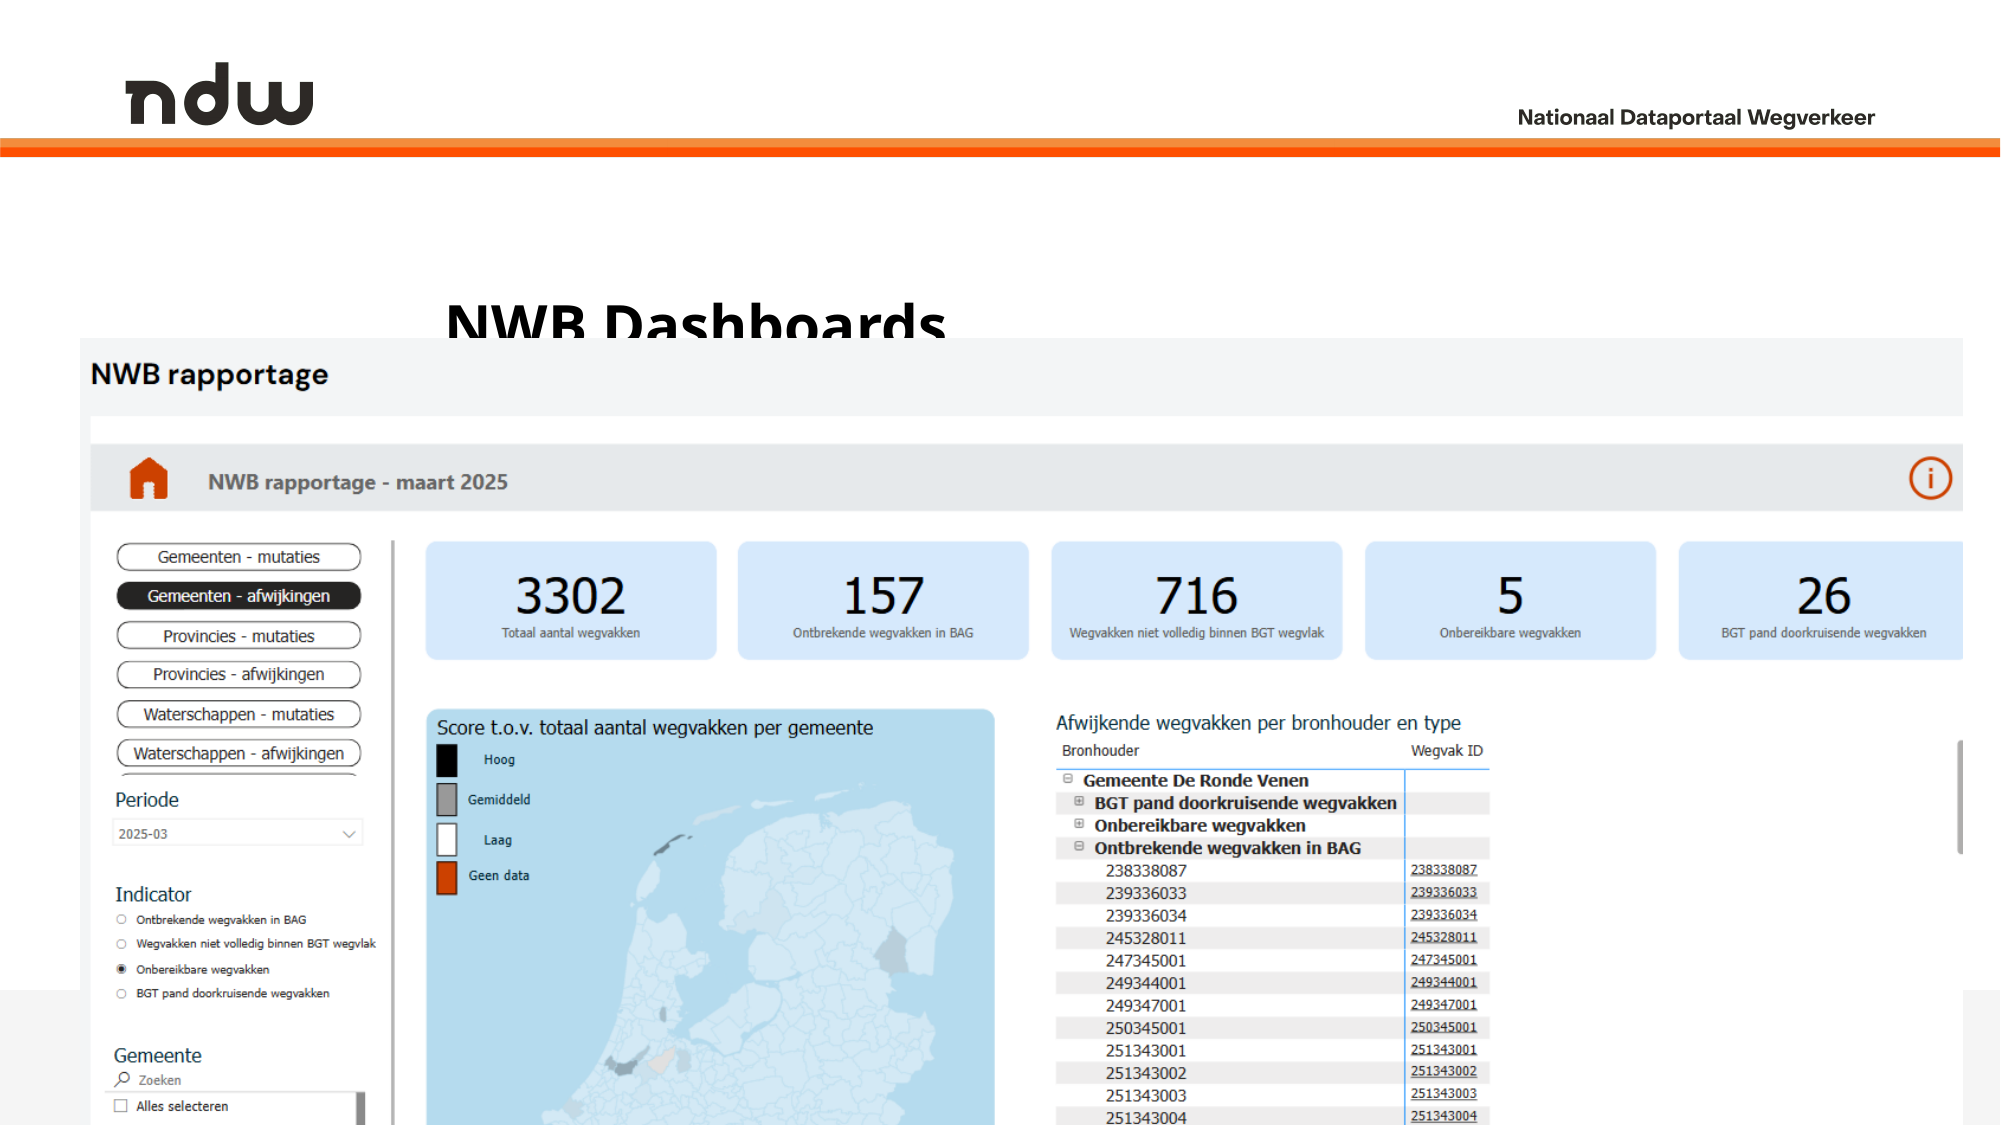

NWB Dashboards
# https://dashboards.ndw.nu/dashboard/ndw-partners/nwb-rapportage
Bijdragen als wegbeheerder? Kijk naar ‘ontbrekende wegvakken in BAG